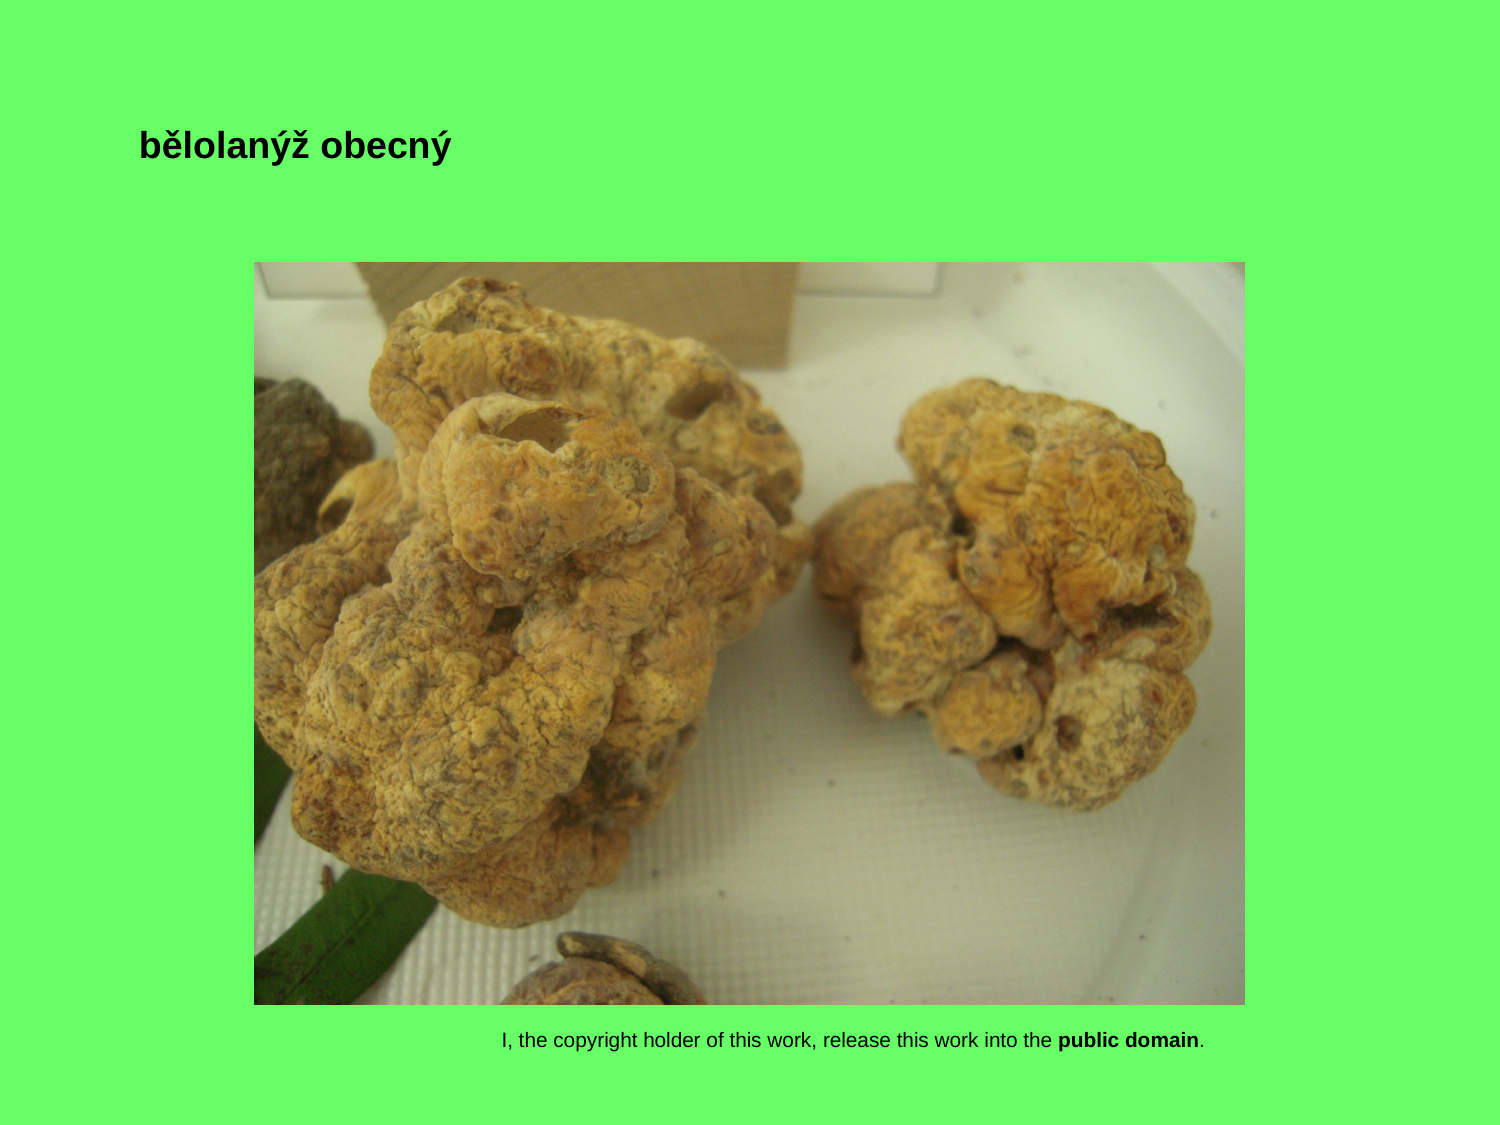

#
bělolanýž obecný
I, the copyright holder of this work, release this work into the public domain.